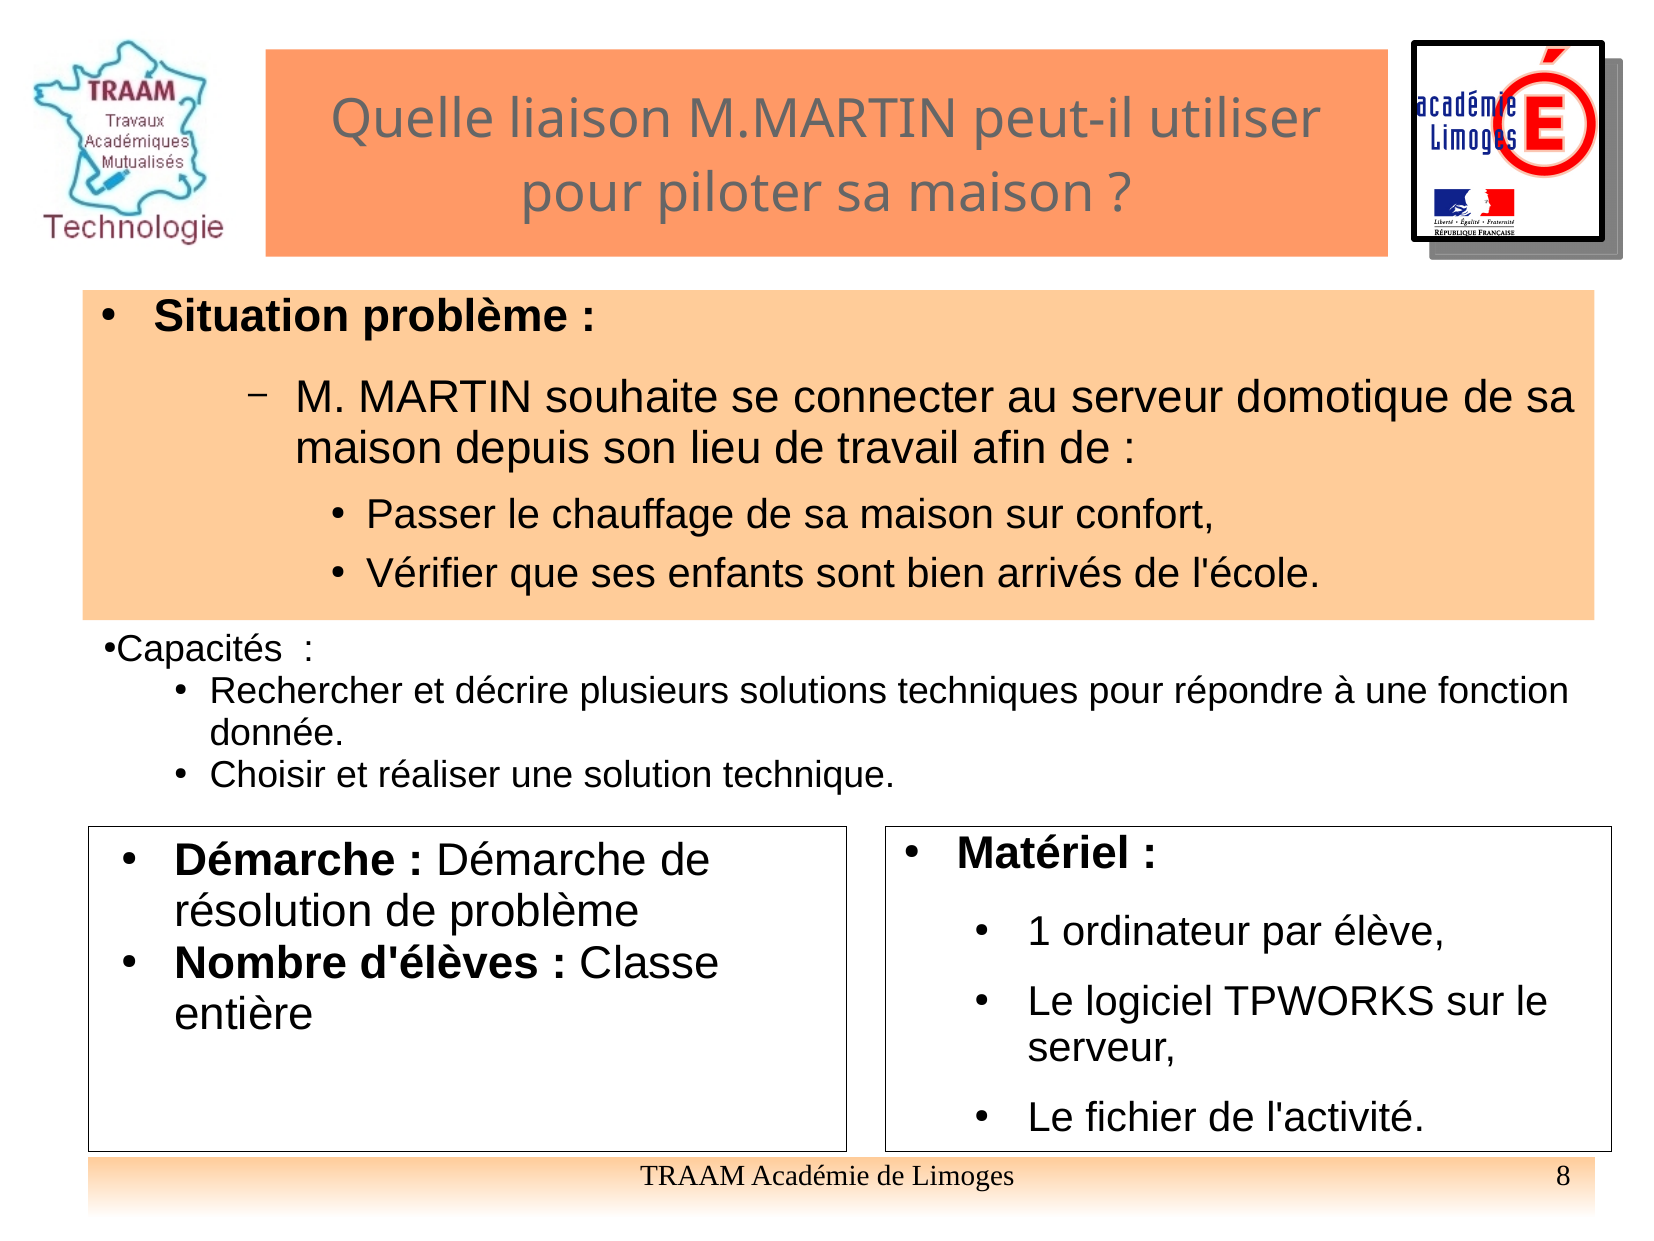

# Quelle liaison M.MARTIN peut-il utiliser pour piloter sa maison ?
Situation problème :
M. MARTIN souhaite se connecter au serveur domotique de sa maison depuis son lieu de travail afin de :
Passer le chauffage de sa maison sur confort,
Vérifier que ses enfants sont bien arrivés de l'école.
Capacités :
Rechercher et décrire plusieurs solutions techniques pour répondre à une fonction donnée.
Choisir et réaliser une solution technique.
Démarche : Démarche de résolution de problème
Nombre d'élèves : Classe entière
Matériel :
1 ordinateur par élève,
Le logiciel TPWORKS sur le serveur,
Le fichier de l'activité.
TRAAM Académie de Limoges
8